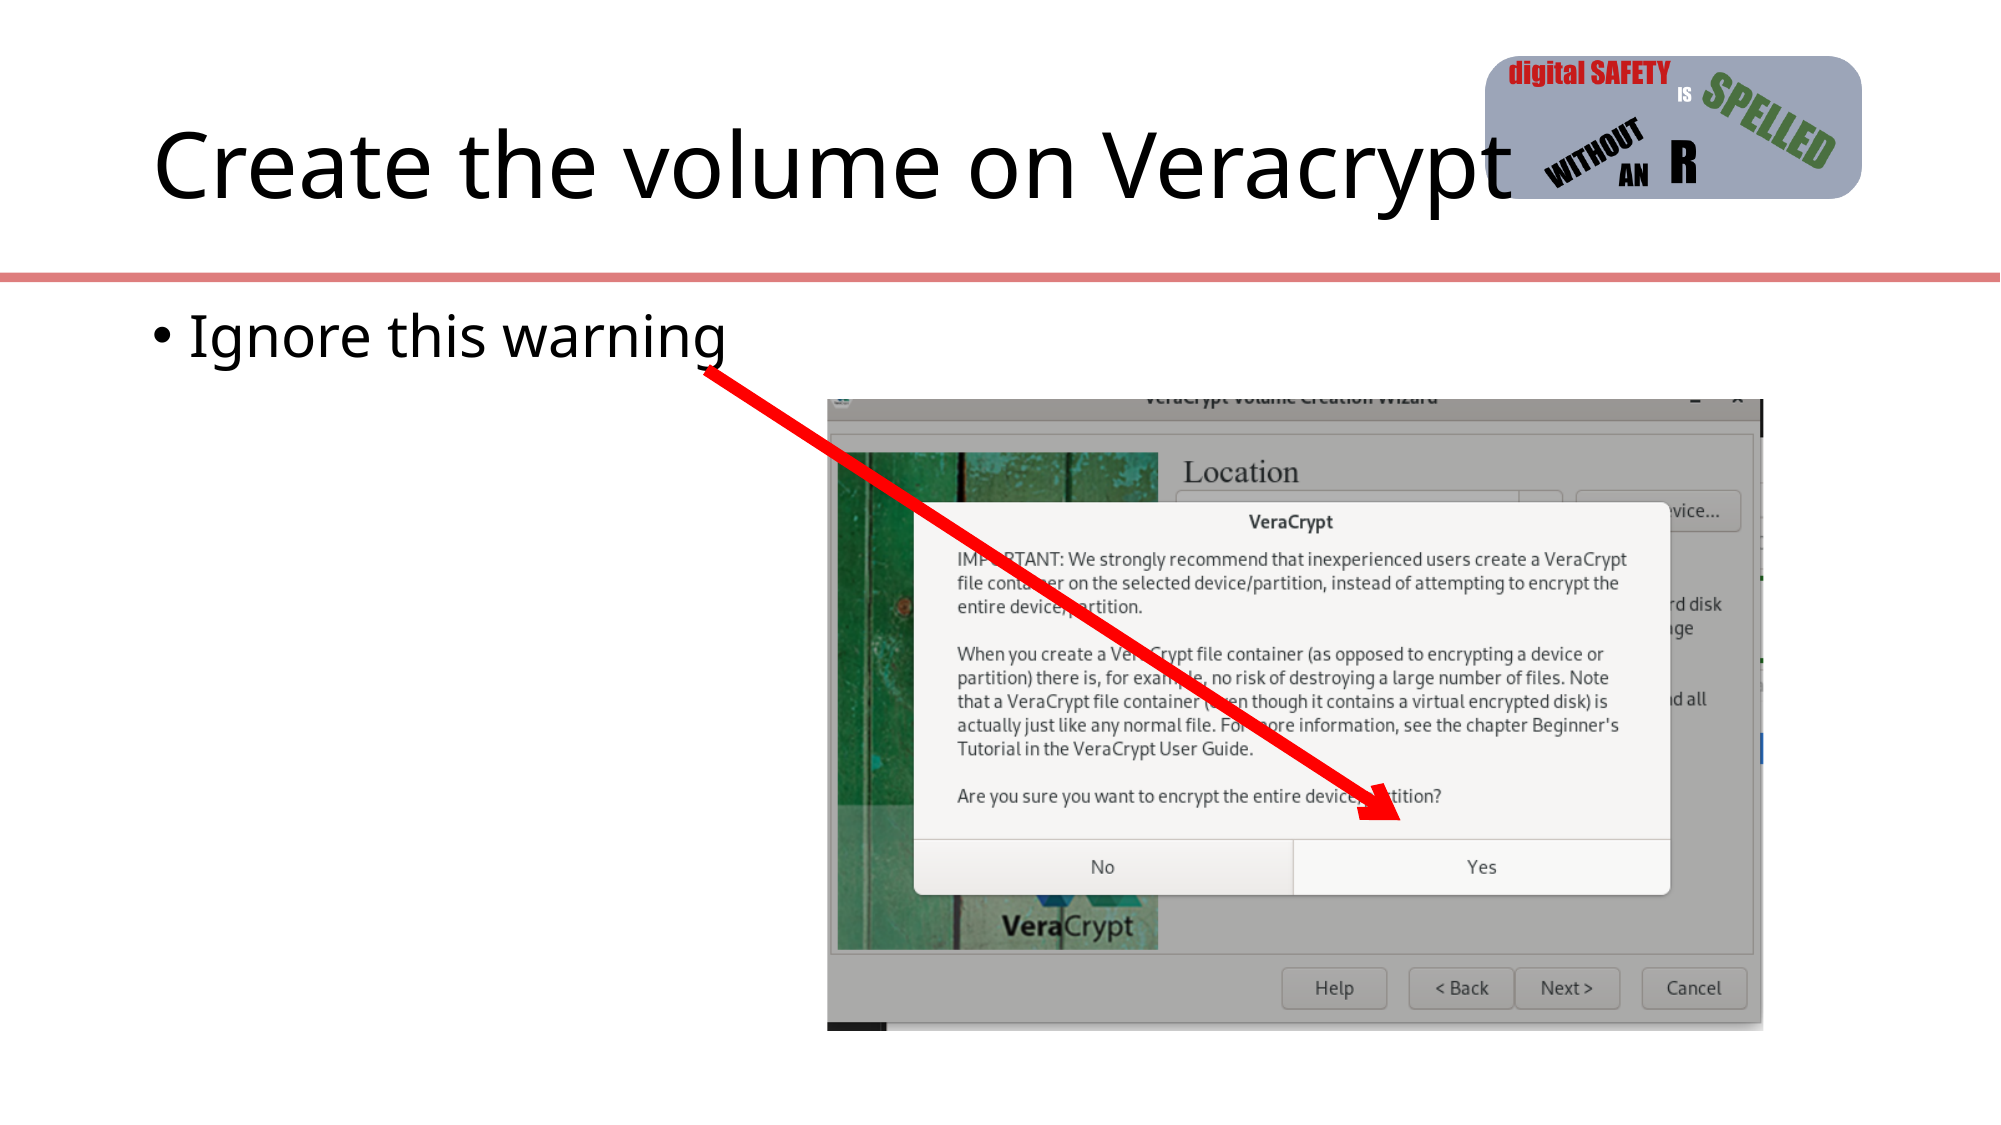

# Create the volume on Veracrypt
Ignore this warning